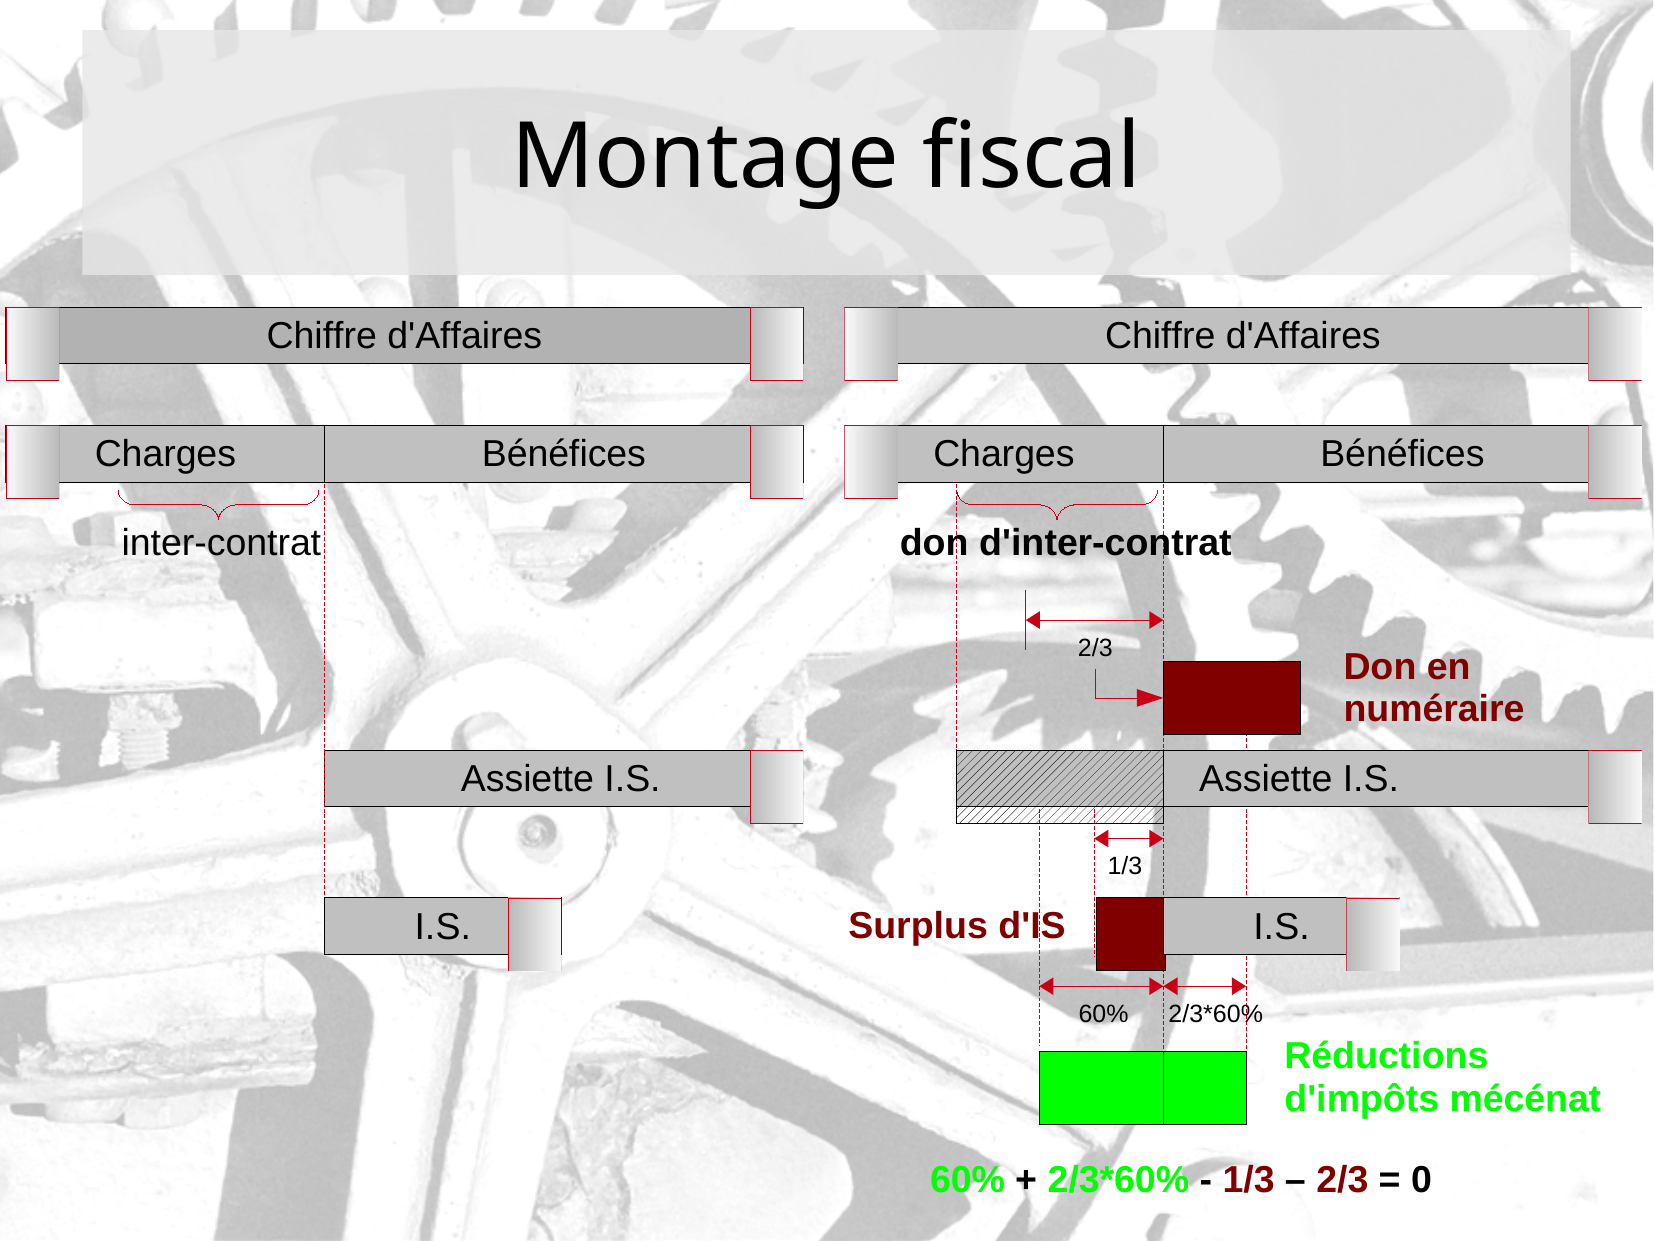

# Montage fiscal
Chiffre d'Affaires
Chiffre d'Affaires
Charges
Bénéfices
Charges
Bénéfices
inter-contrat
don d'inter-contrat
2/3
Don en numéraire
Assiette I.S.
Assiette I.S.
1/3
Surplus d'IS
I.S.
I.S.
60%
2/3*60%
Réductions d'impôts mécénat
60% + 2/3*60% - 1/3 – 2/3 = 0